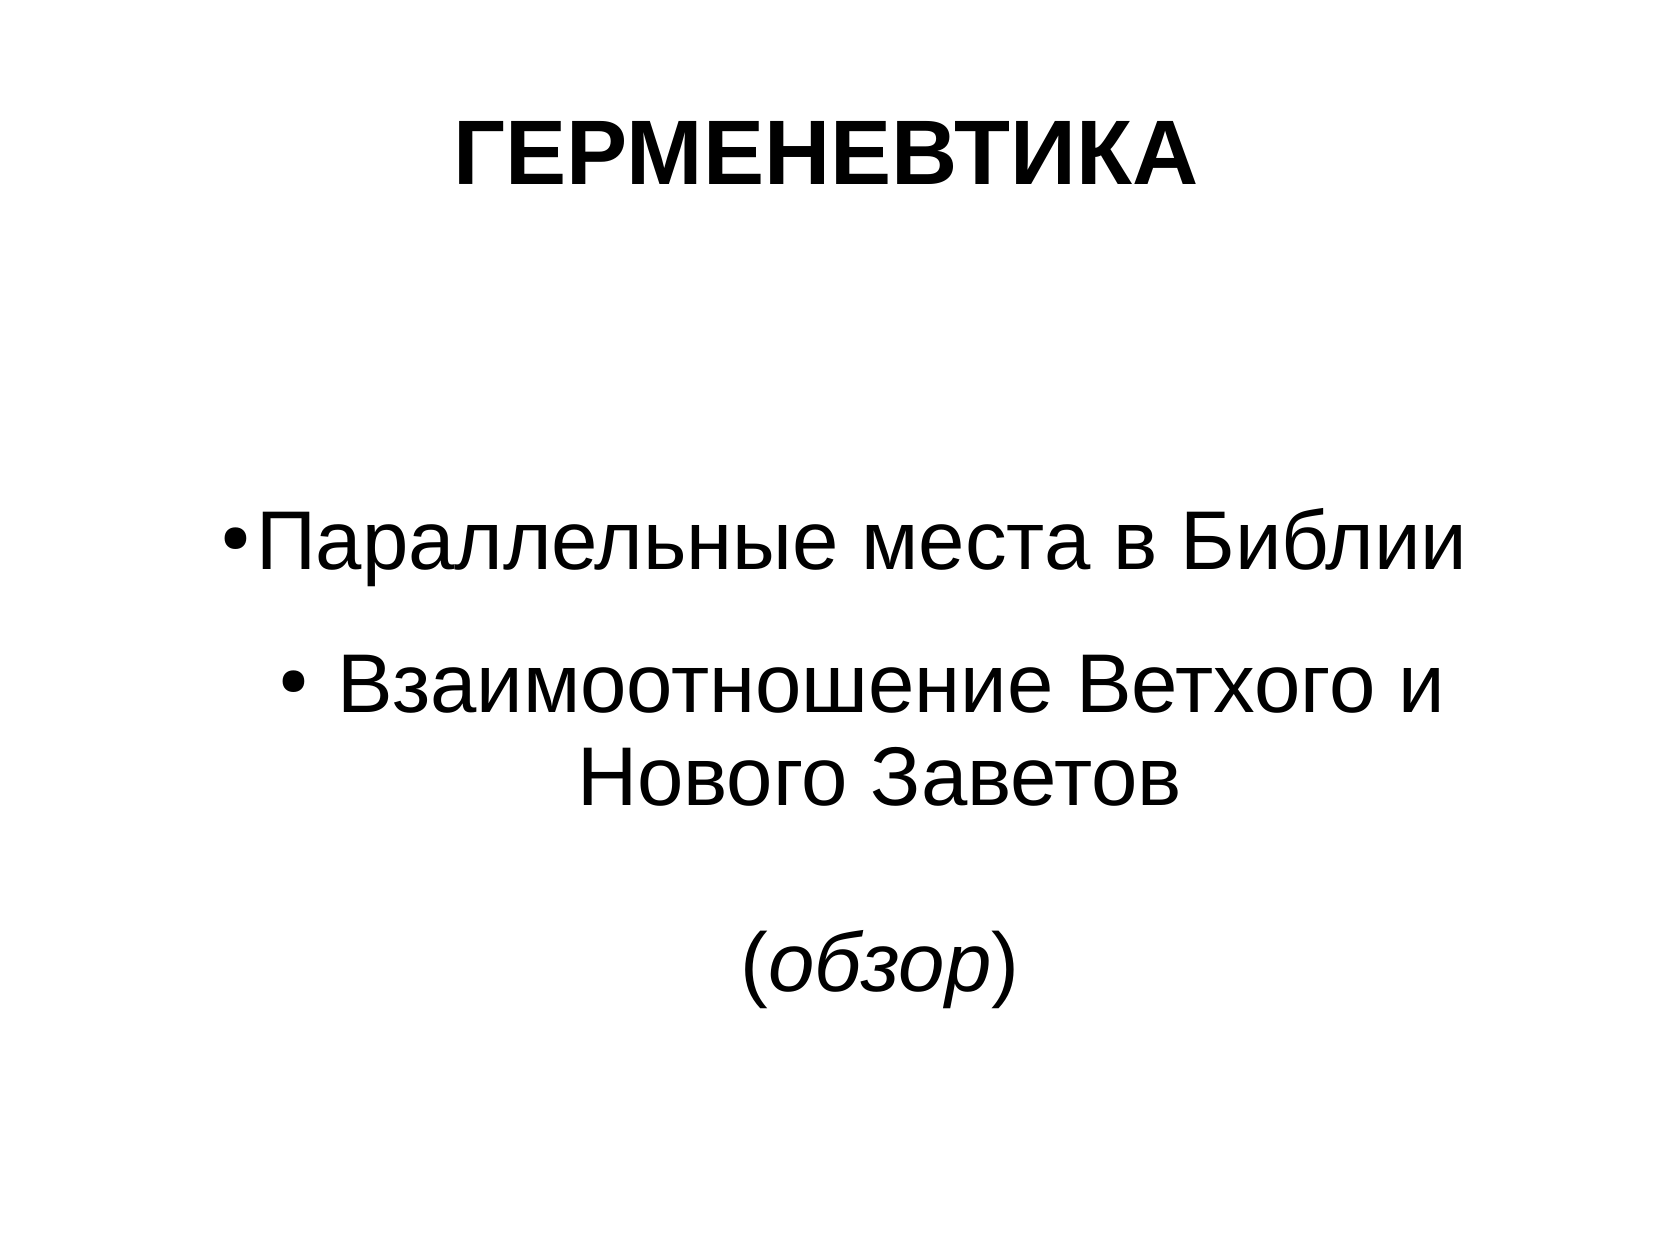

# ГЕРМЕНЕВТИКА
Параллельные места в Библии
 Взаимоотношение Ветхого и Нового Заветов
(обзор)